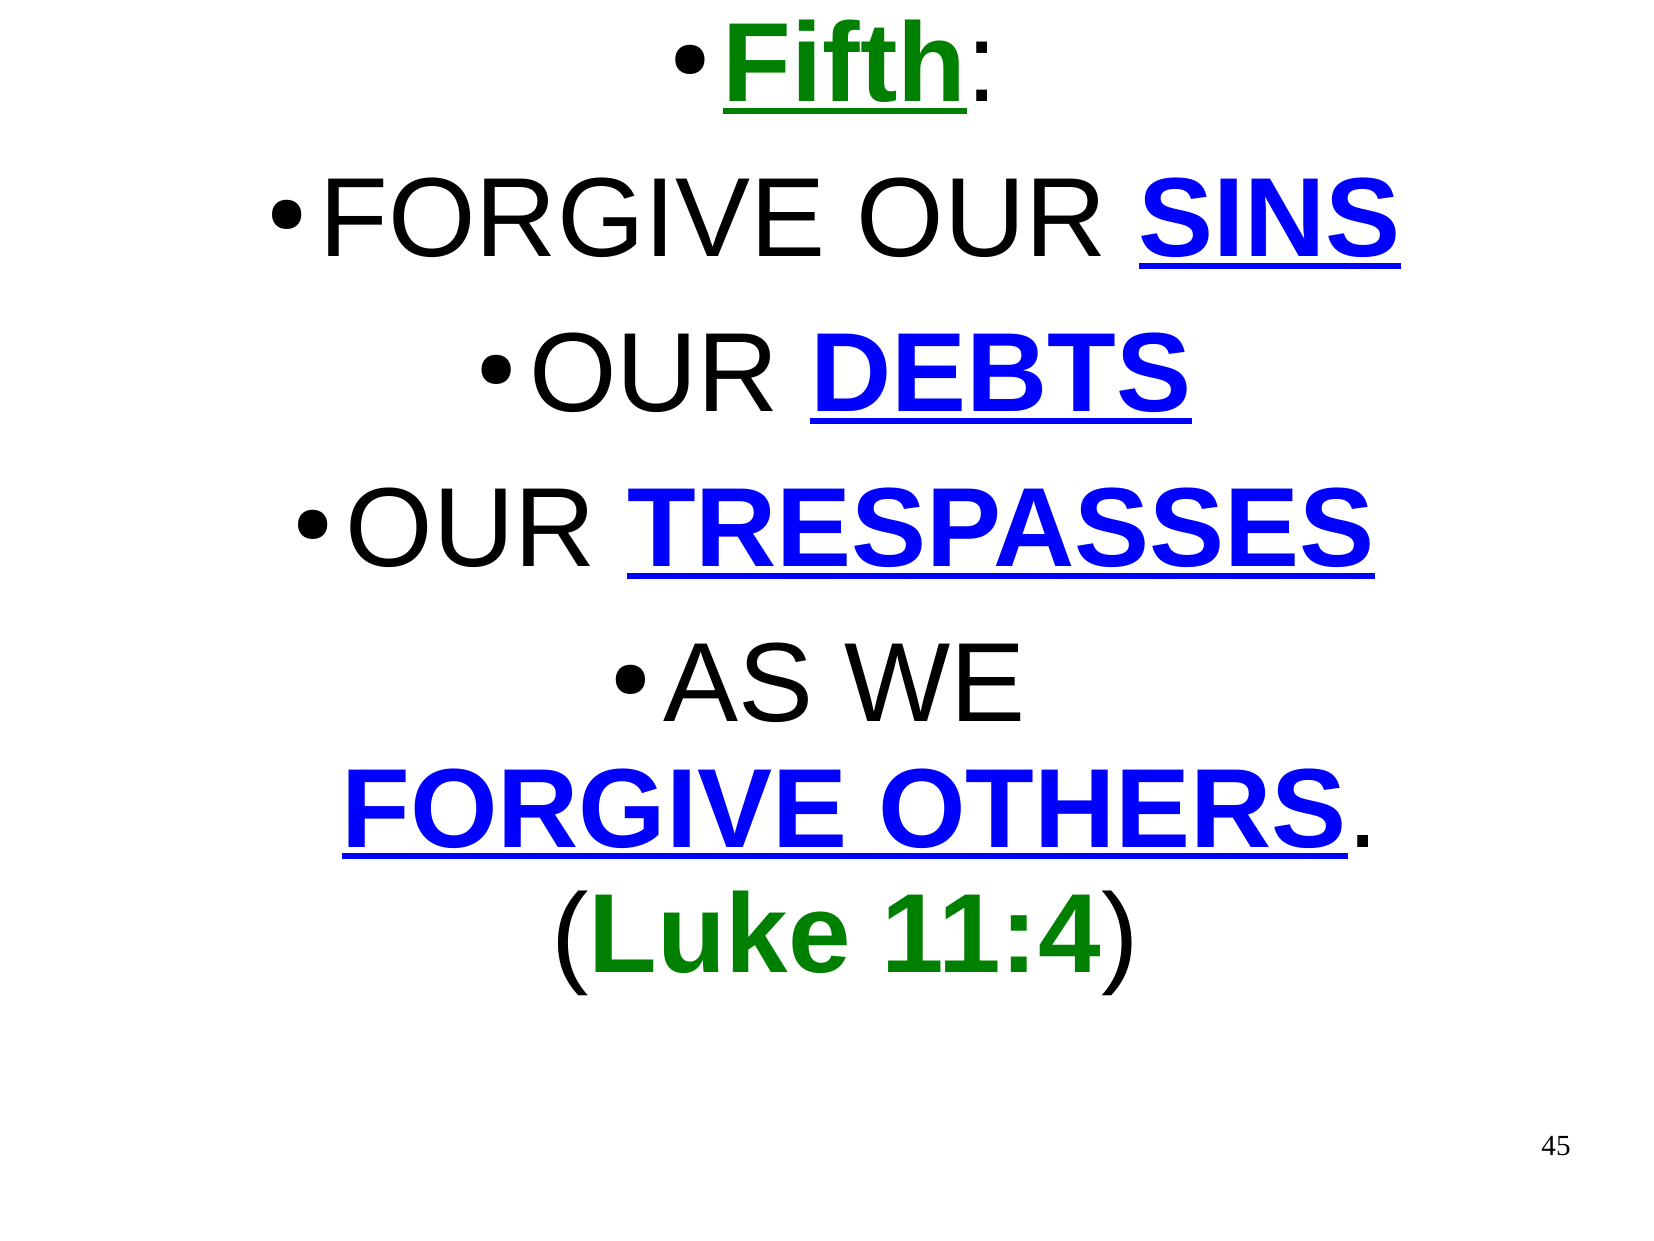

# Fifth:
FORGIVE OUR SINS
OUR DEBTS
OUR TRESPASSES
AS WE
FORGIVE OTHERS.
(Luke 11:4)
45